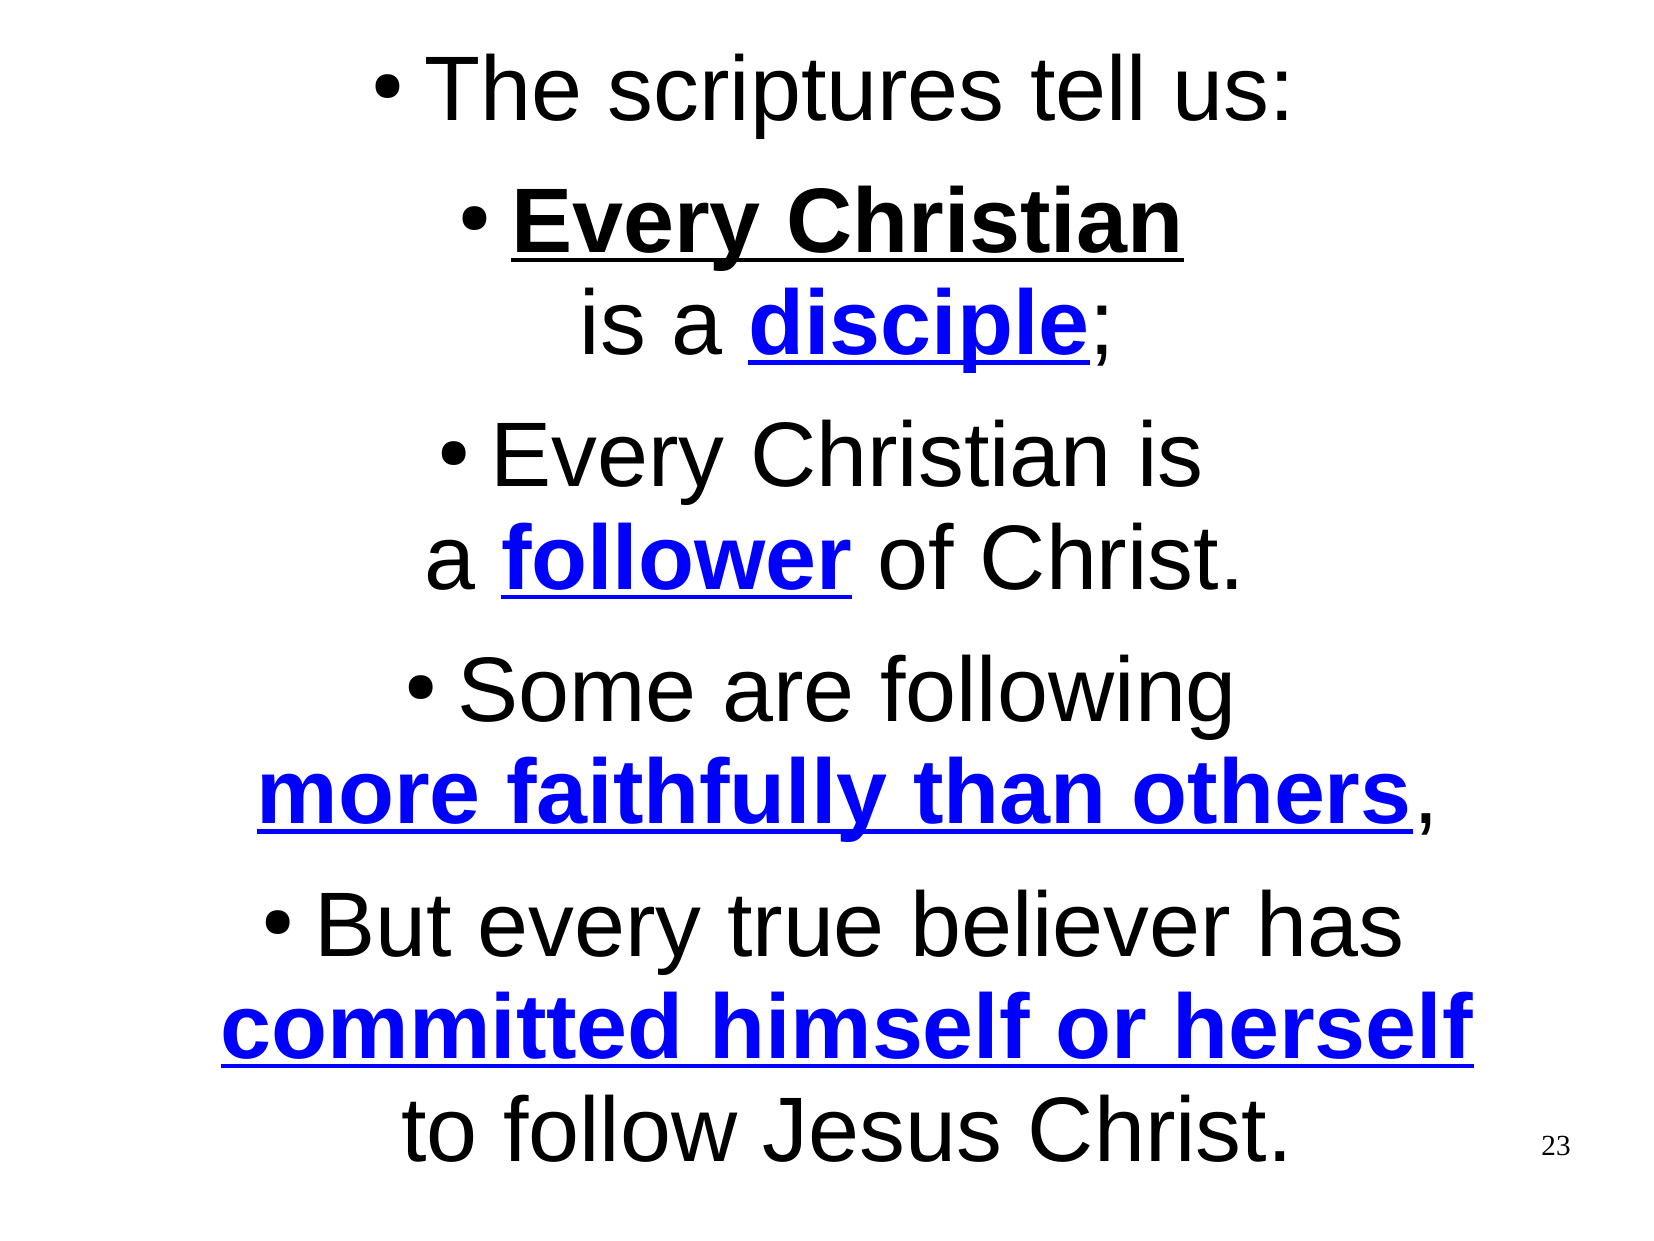

# The scriptures tell us:
Every Christian
is a disciple;
Every Christian is
a follower of Christ.
Some are following
more faithfully than others,
But every true believer has committed himself or herself
to follow Jesus Christ.
23